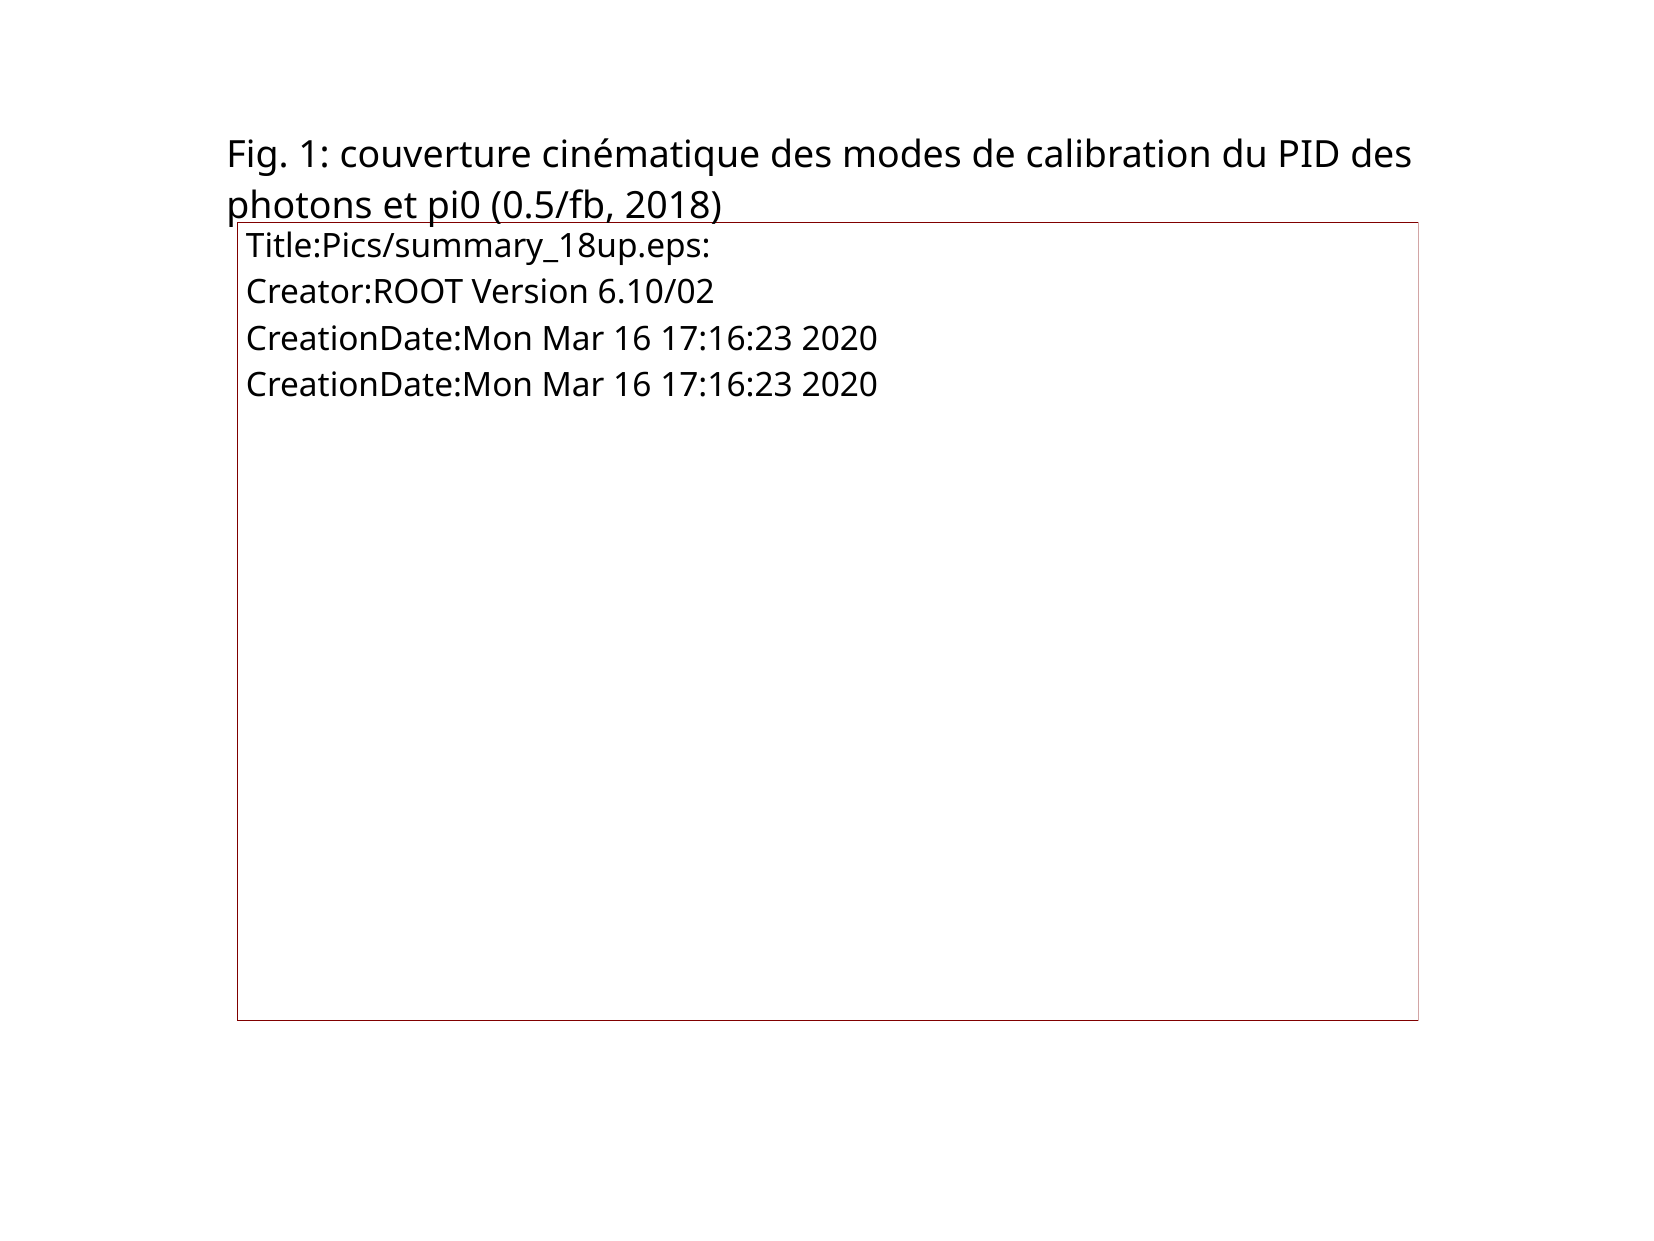

Fig. 1: couverture cinématique des modes de calibration du PID des photons et pi0 (0.5/fb, 2018)